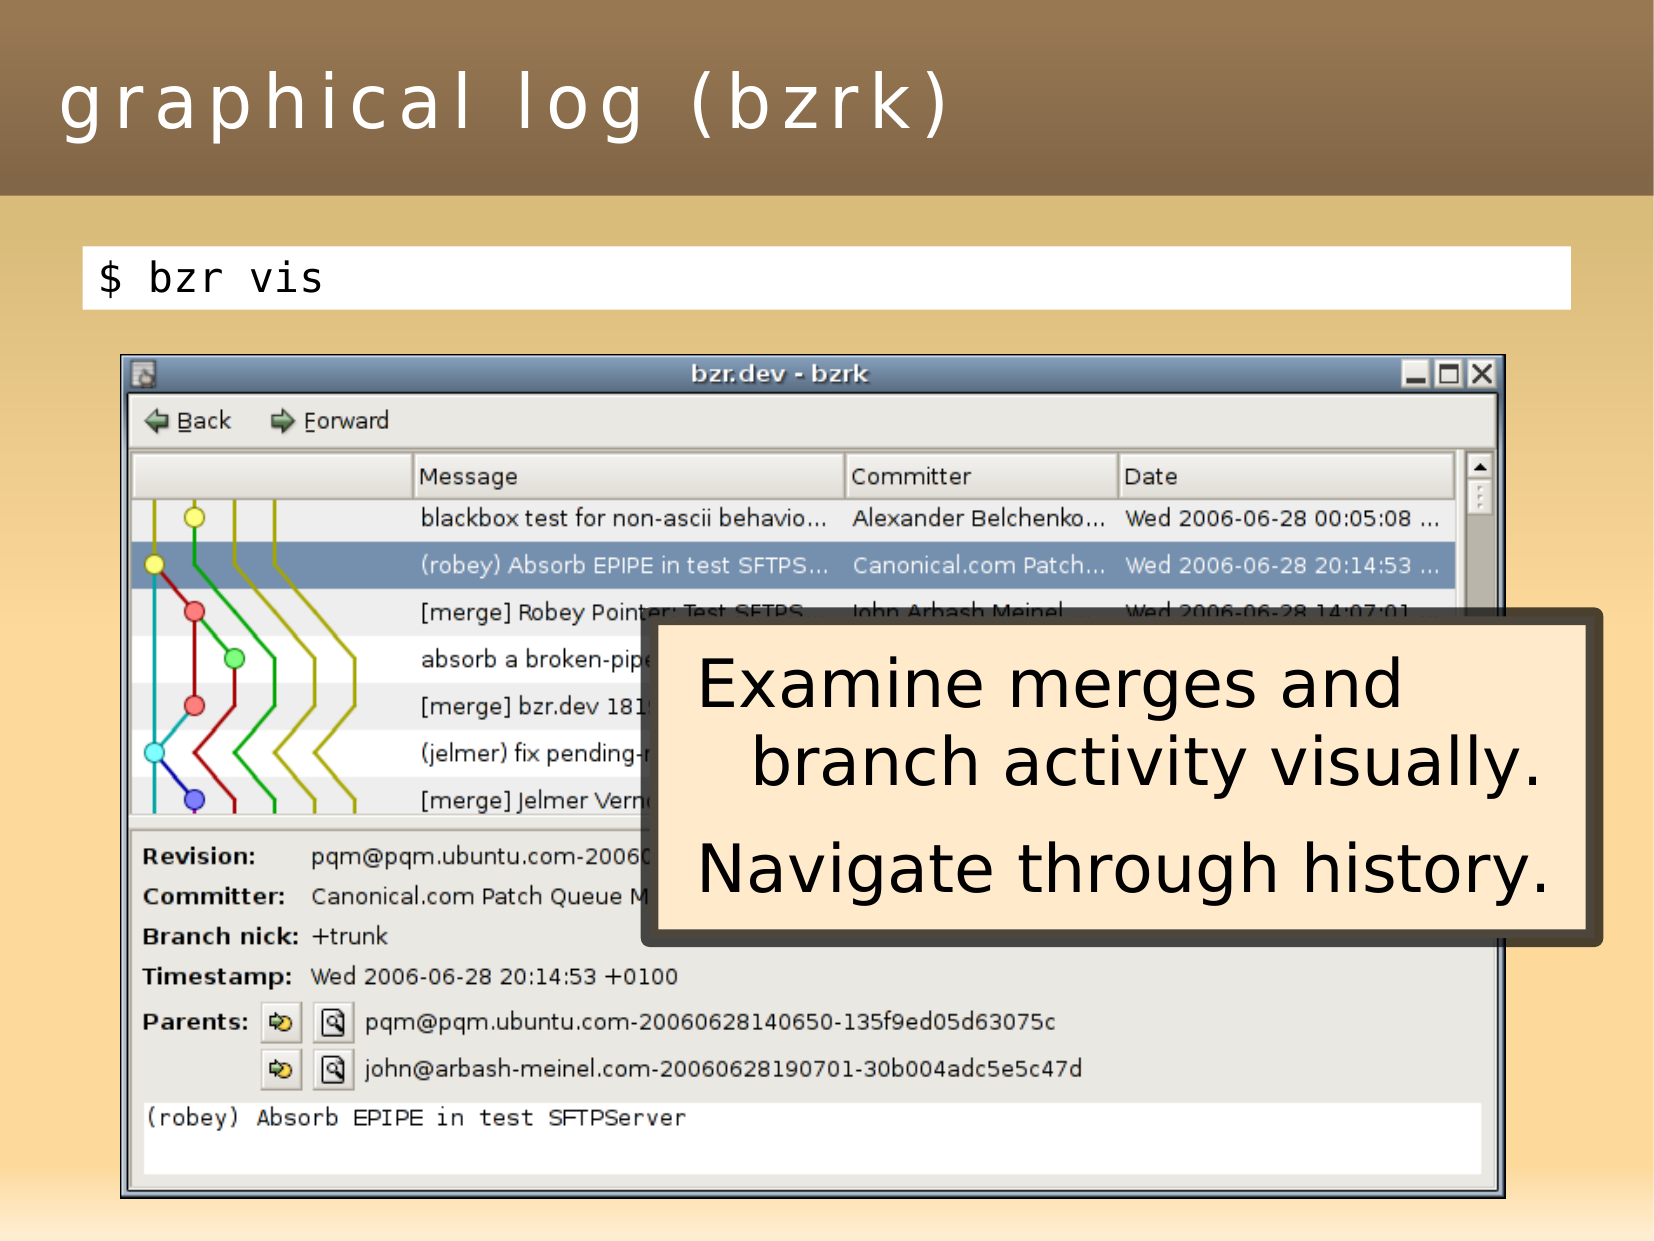

# graphical log (bzrk)
$ bzr vis
Examine merges and branch activity visually.
Navigate through history.